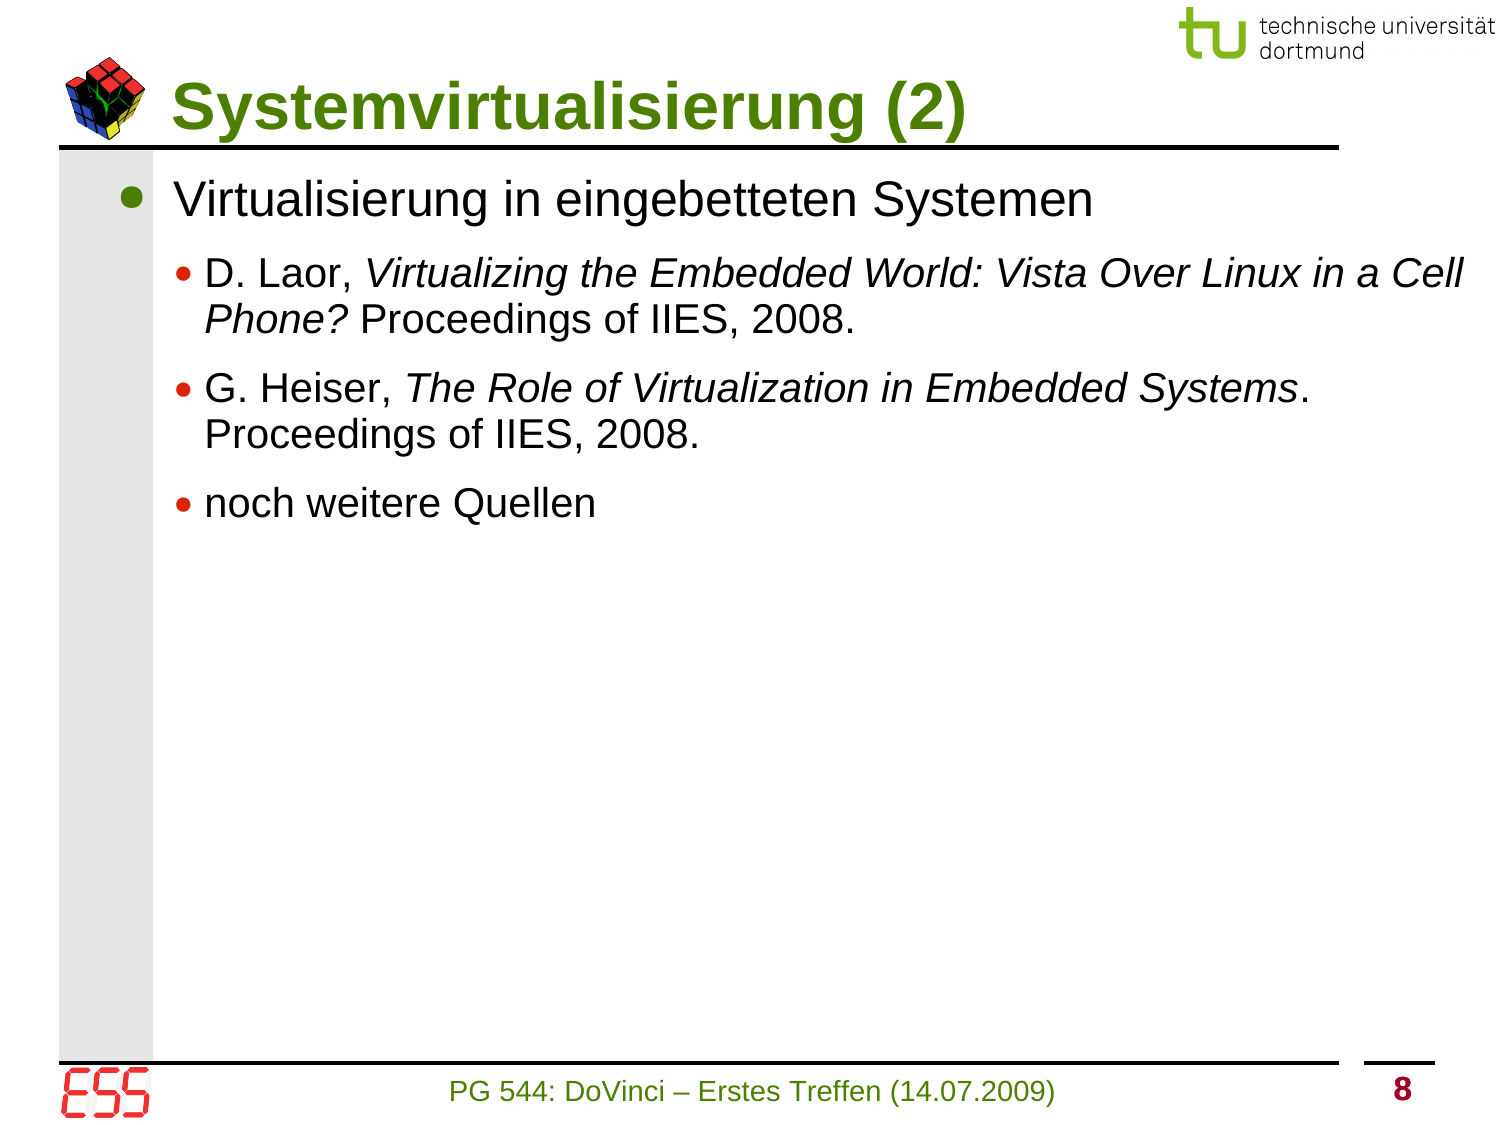

# Systemvirtualisierung (2)
Virtualisierung in eingebetteten Systemen
D. Laor, Virtualizing the Embedded World: Vista Over Linux in a Cell Phone? Proceedings of IIES, 2008.
G. Heiser, The Role of Virtualization in Embedded Systems. Proceedings of IIES, 2008.
noch weitere Quellen